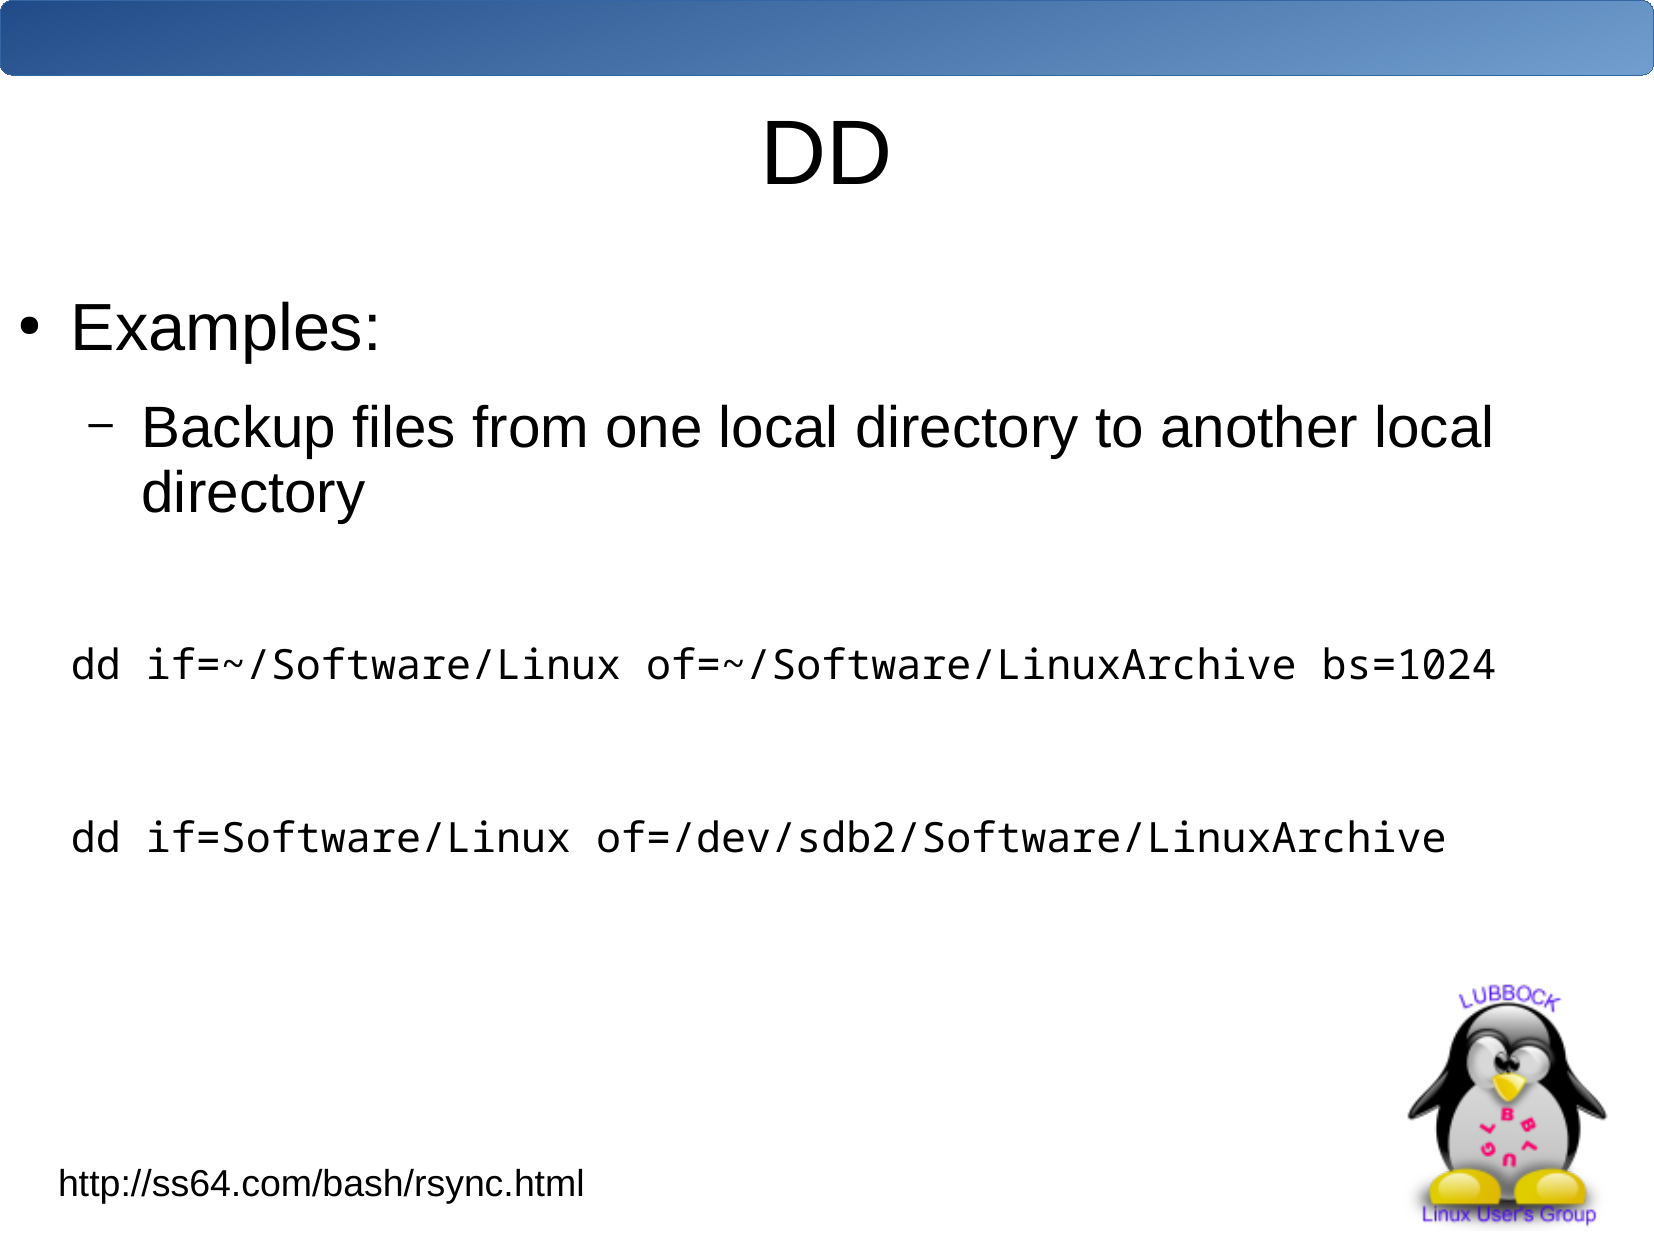

# DD
Examples:
Backup files from one local directory to another local directory
dd if=~/Software/Linux of=~/Software/LinuxArchive bs=1024
dd if=Software/Linux of=/dev/sdb2/Software/LinuxArchive
http://ss64.com/bash/rsync.html